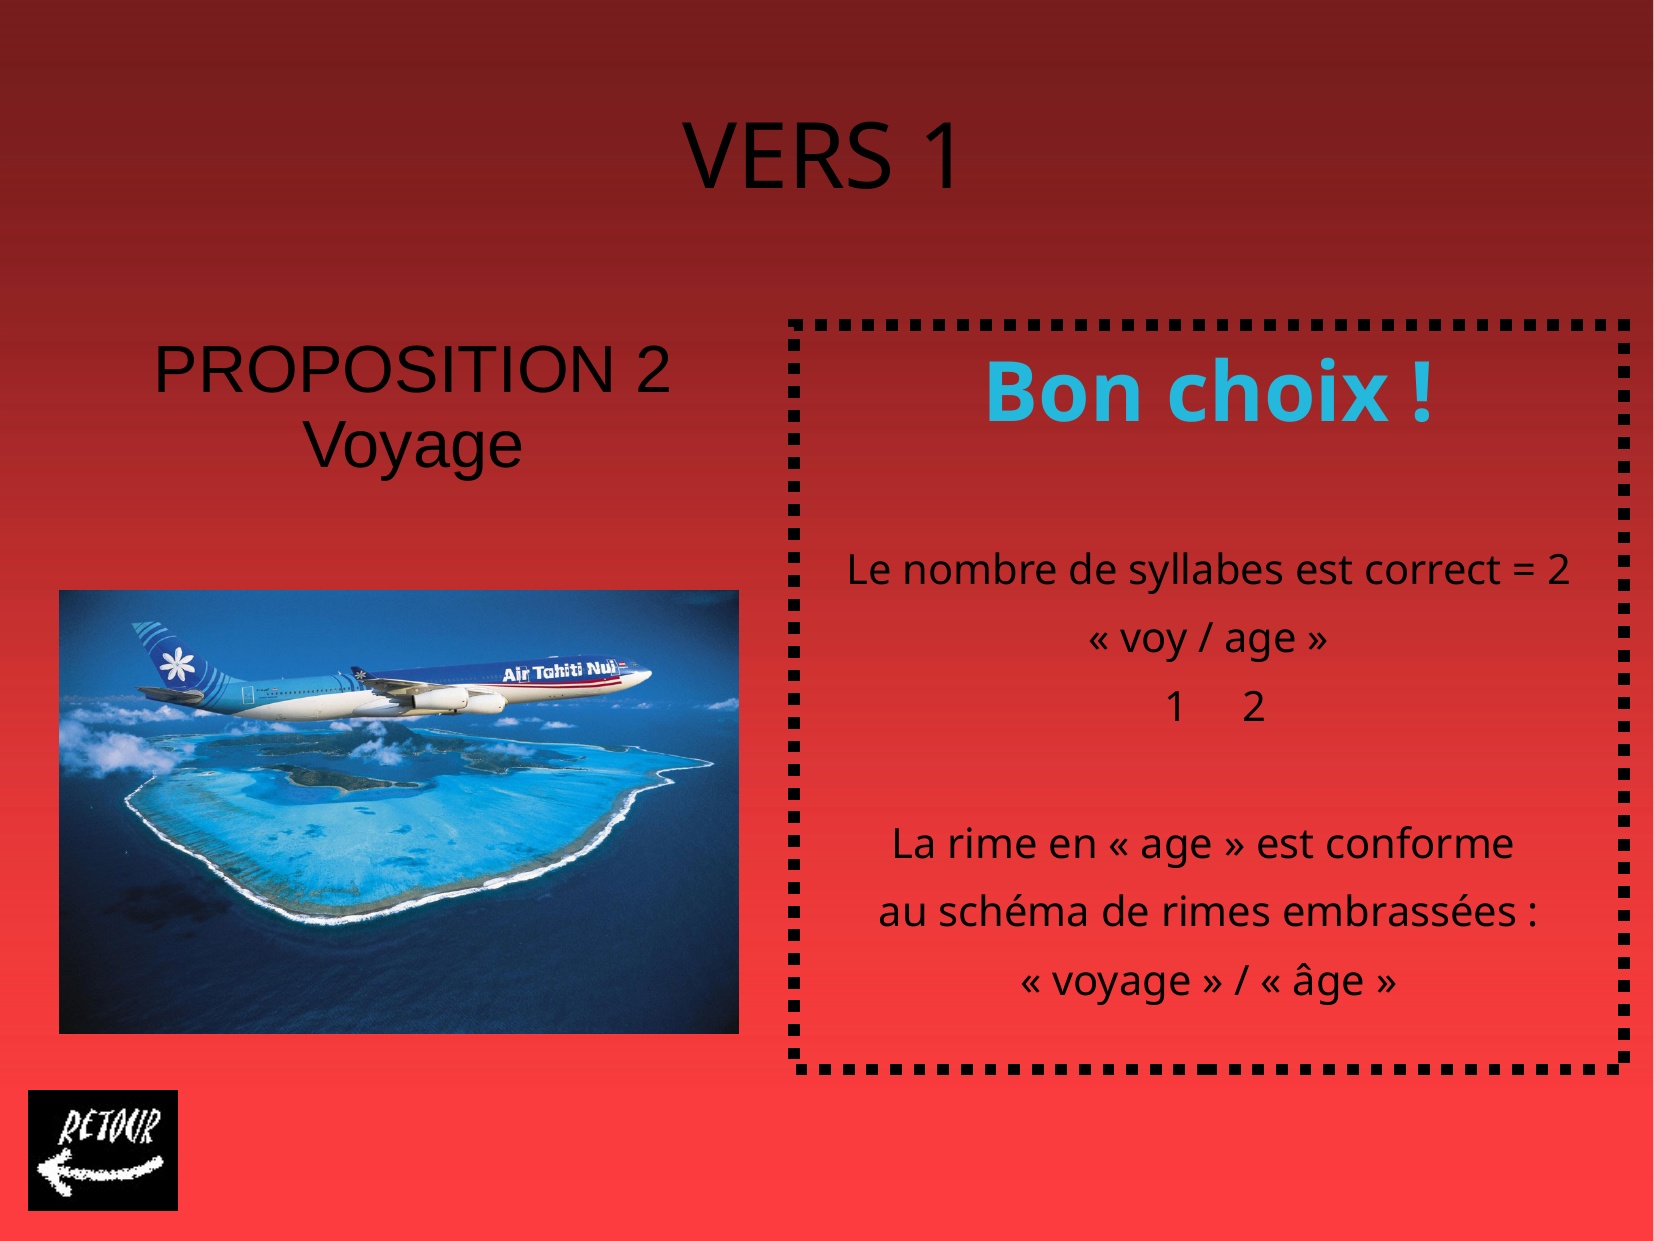

VERS 1
PROPOSITION 2
Voyage
# Bon choix !
Le nombre de syllabes est correct = 2
« voy / age »
 1 2
La rime en « age » est conforme
au schéma de rimes embrassées :
« voyage » / « âge »